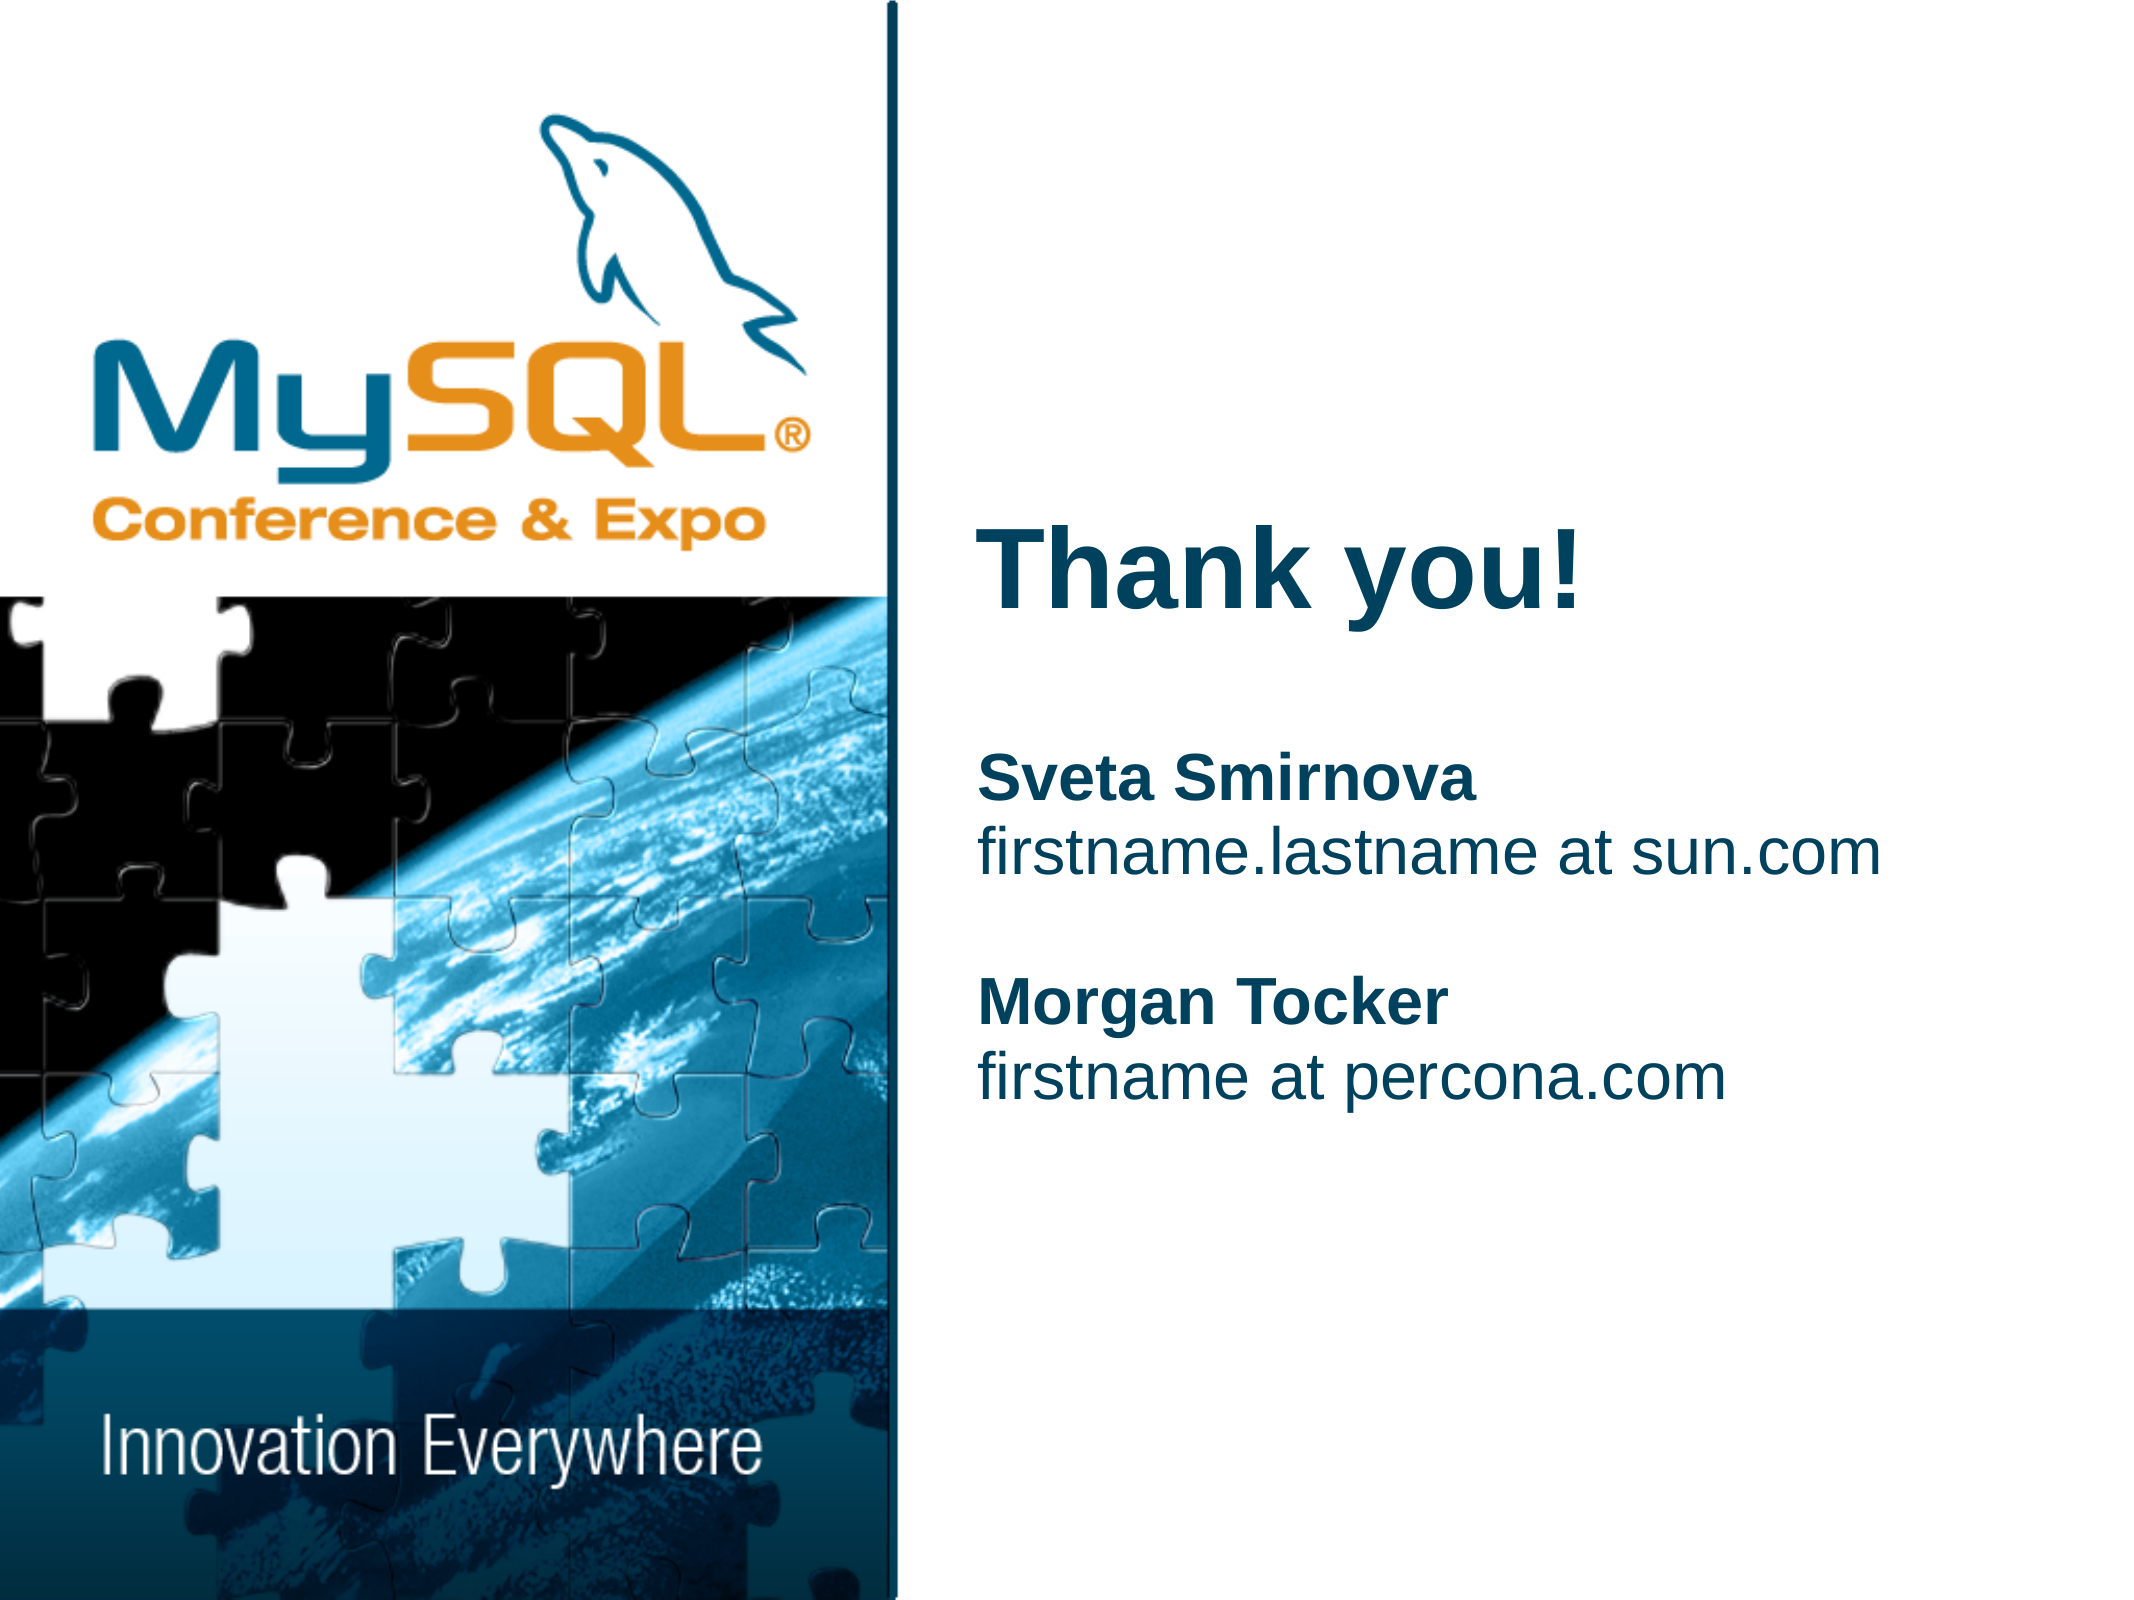

# Thank you!
Sveta Smirnova
firstname.lastname at sun.com
Morgan Tocker
firstname at percona.com